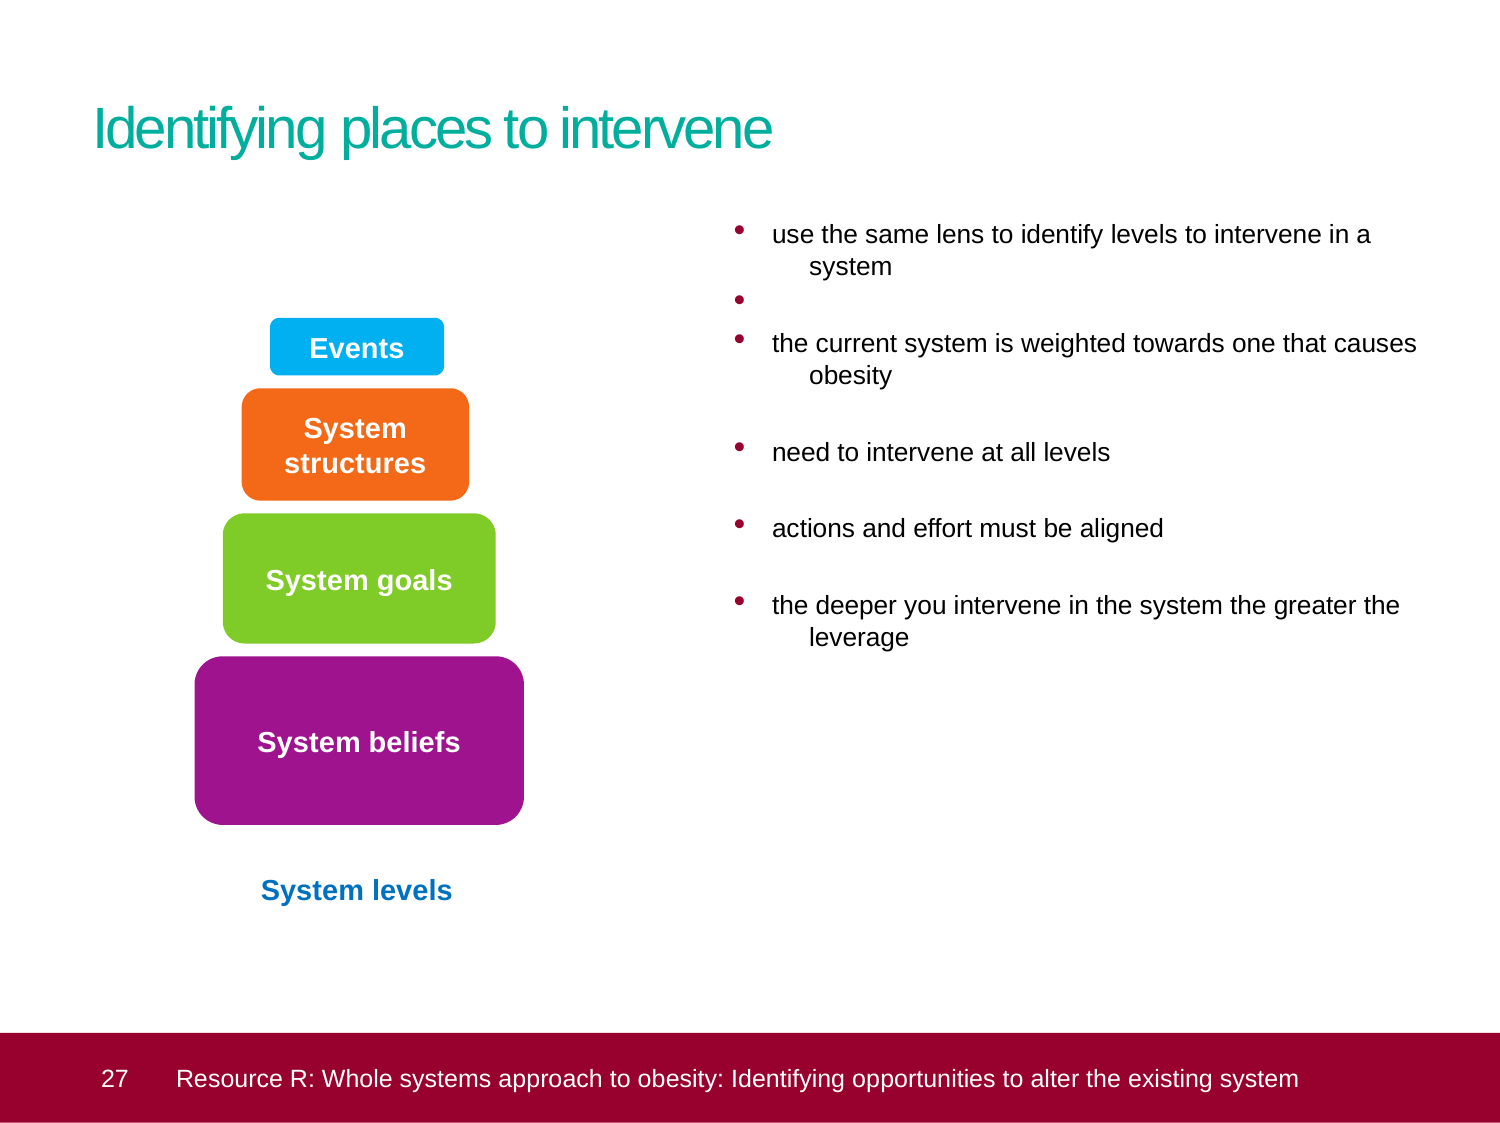

Identifying places to intervene
# use the same lens to identify levels to intervene in a system
the current system is weighted towards one that causes obesity
need to intervene at all levels
actions and effort must be aligned
the deeper you intervene in the system the greater the leverage
Events
System structures
System goals
System beliefs
System levels
 26
Resource R: Whole systems approach to obesity: Identifying opportunities to alter the existing system